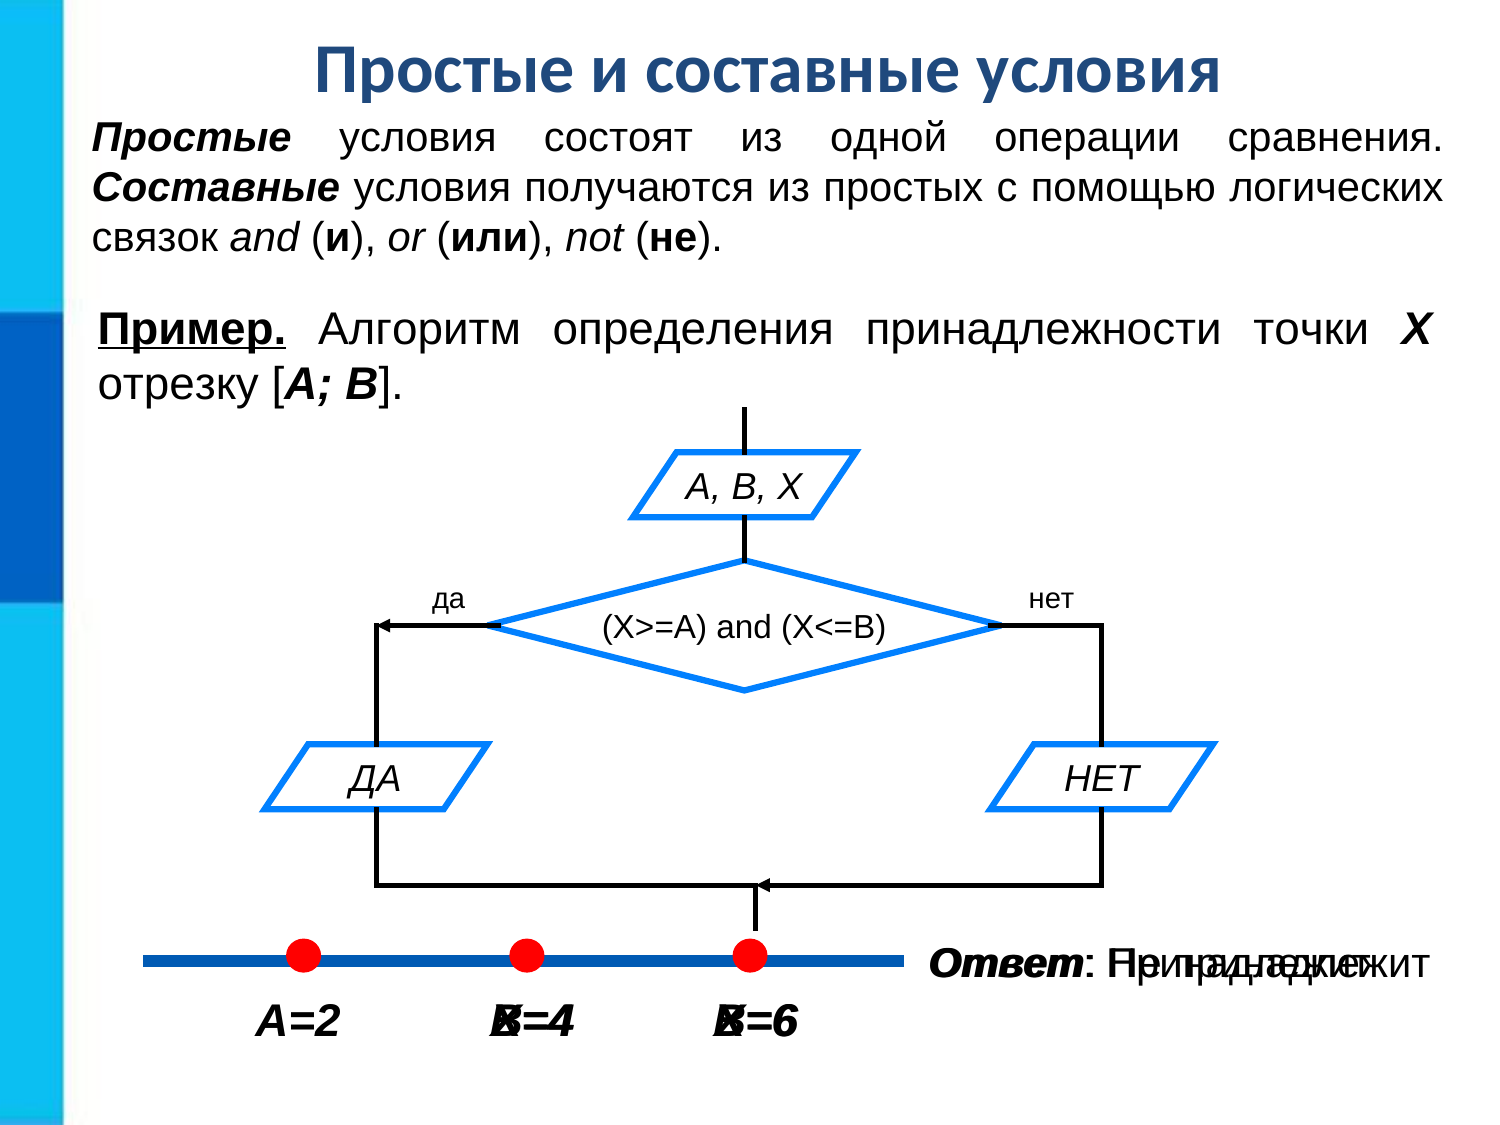

Простые и составные условия
Простые условия состоят из одной операции сравнения. Составные условия получаются из простых с помощью логических связок and (и), or (или), not (не).
Пример. Алгоритм определения принадлежности точки Х отрезку [A; B].
A, B, X
(X>=A) and (X<=B)
да
нет
ДА
НЕТ
Ответ: Принадлежит
Ответ: Не принадлежит
A=2
X=4
B=4
B=6
X=6